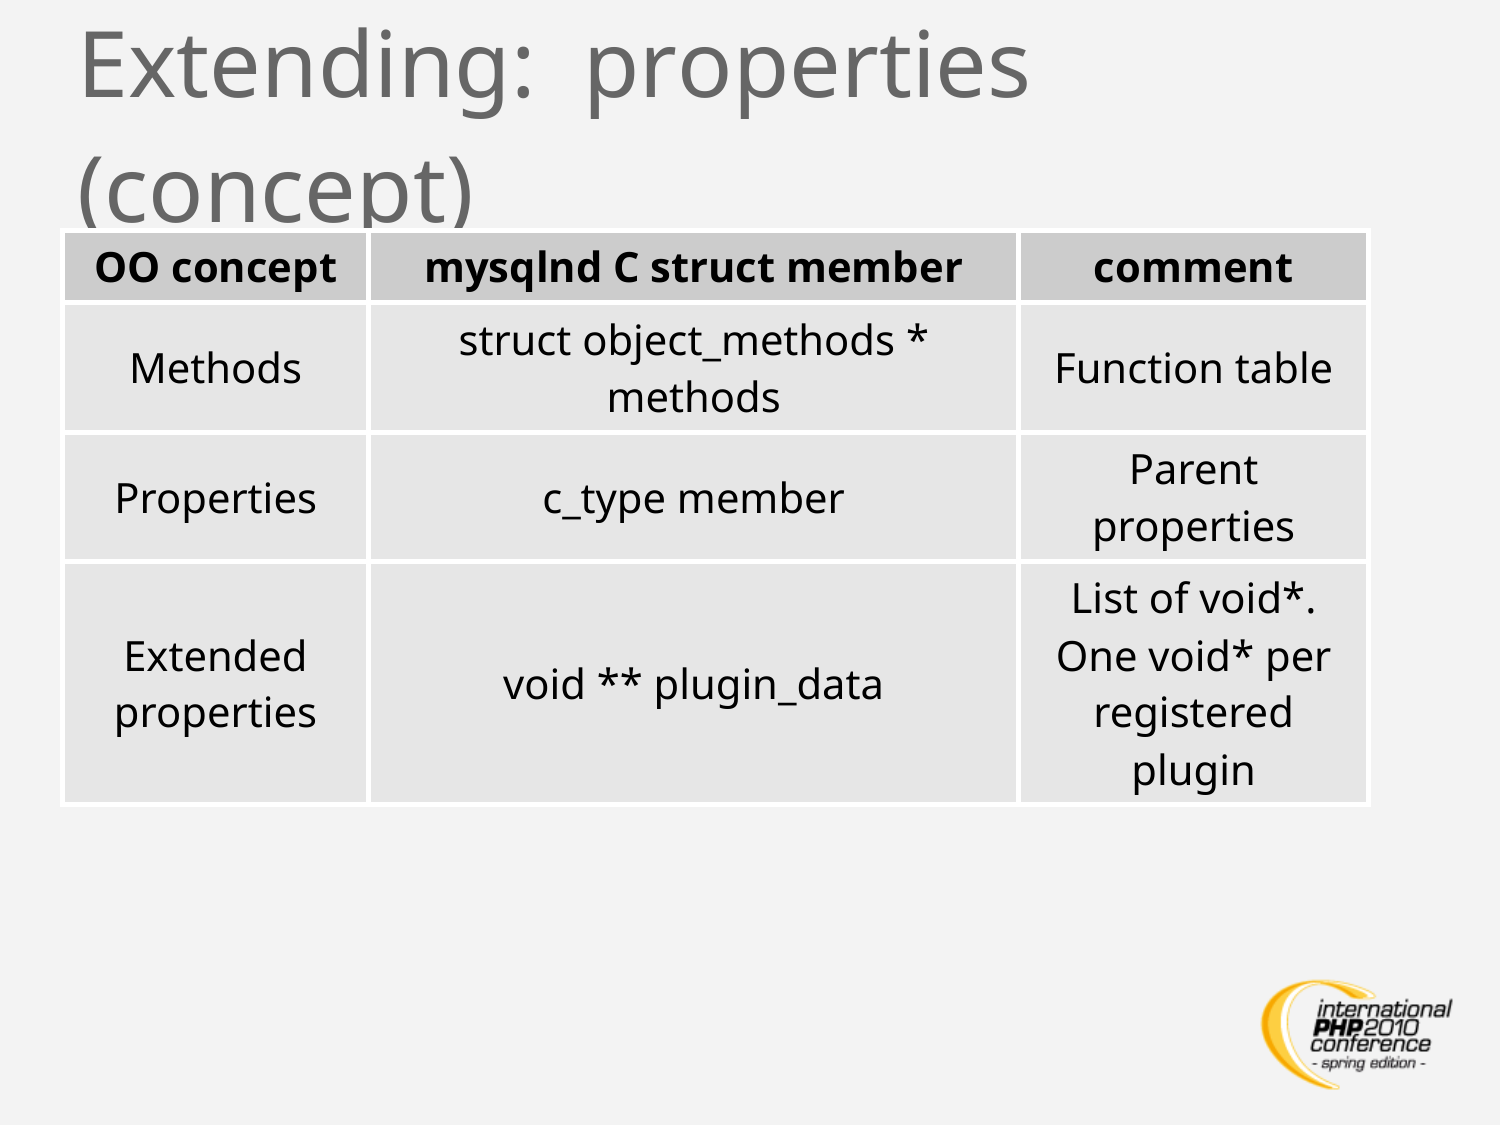

# Extending: properties (concept)
| OO concept | mysqlnd C struct member | comment |
| --- | --- | --- |
| Methods | struct object\_methods \* methods | Function table |
| Properties | c\_type member | Parent properties |
| Extended properties | void \*\* plugin\_data | List of void\*. One void\* per registered plugin |